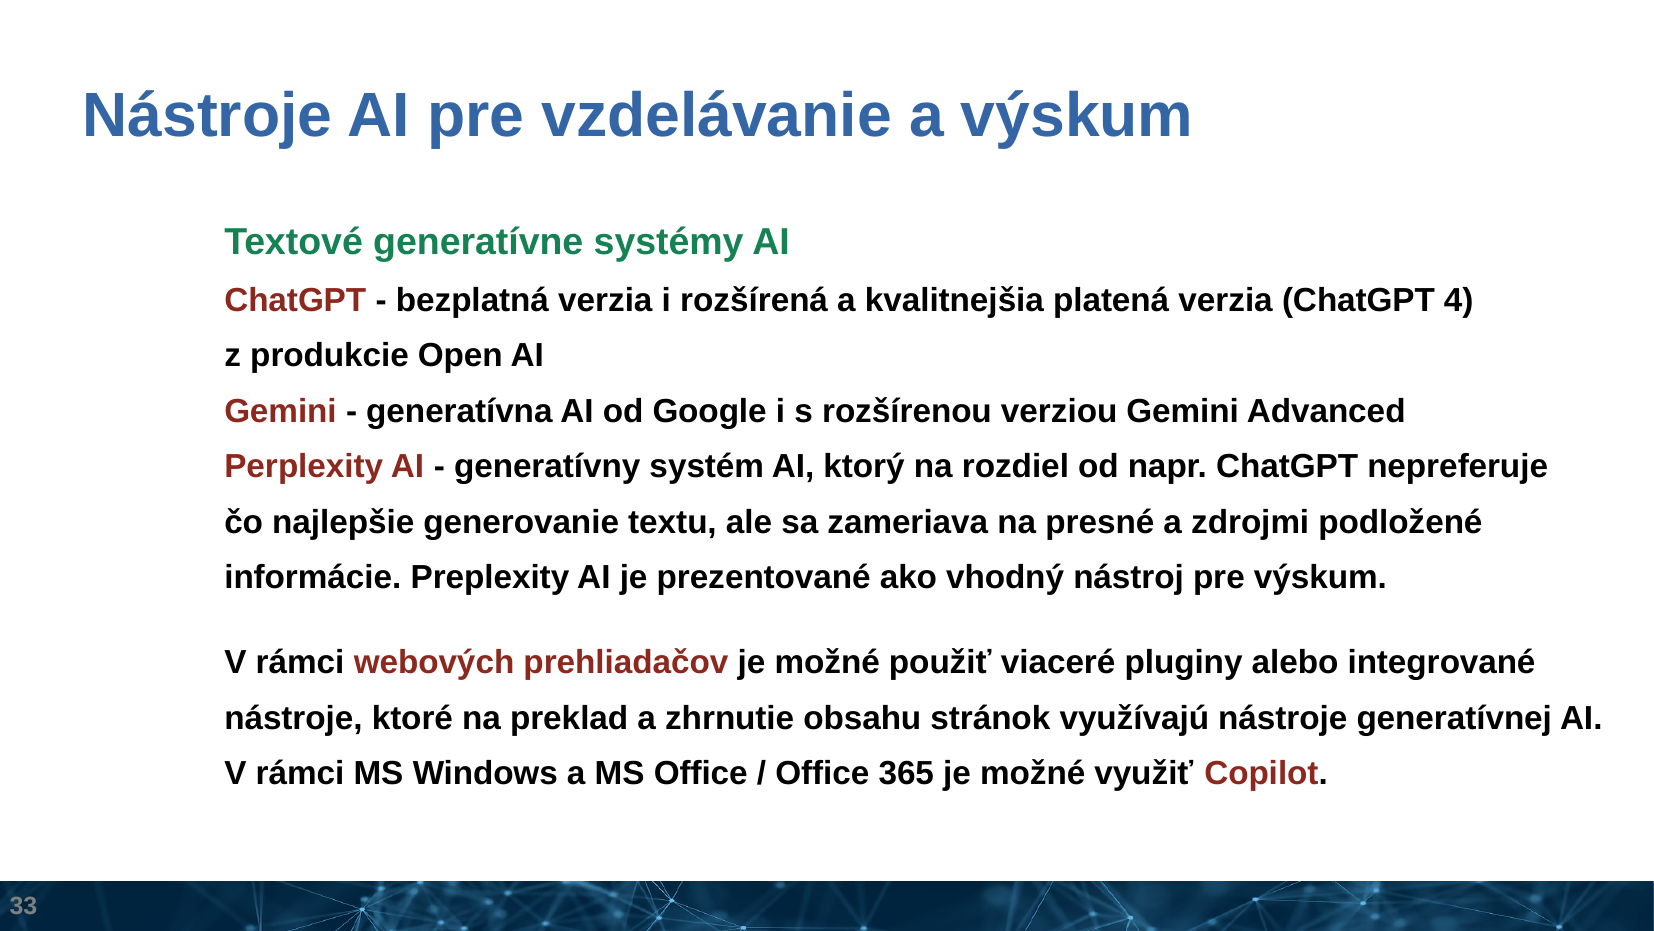

# Nástroje AI pre vzdelávanie a výskum
Textové generatívne systémy AI
ChatGPT - bezplatná verzia i rozšírená a kvalitnejšia platená verzia (ChatGPT 4) z produkcie Open AI
Gemini - generatívna AI od Google i s rozšírenou verziou Gemini Advanced
Perplexity AI - generatívny systém AI, ktorý na rozdiel od napr. ChatGPT nepreferuje čo najlepšie generovanie textu, ale sa zameriava na presné a zdrojmi podložené informácie. Preplexity AI je prezentované ako vhodný nástroj pre výskum.
V rámci webových prehliadačov je možné použiť viaceré pluginy alebo integrované nástroje, ktoré na preklad a zhrnutie obsahu stránok využívajú nástroje generatívnej AI.
V rámci MS Windows a MS Office / Office 365 je možné využiť Copilot.